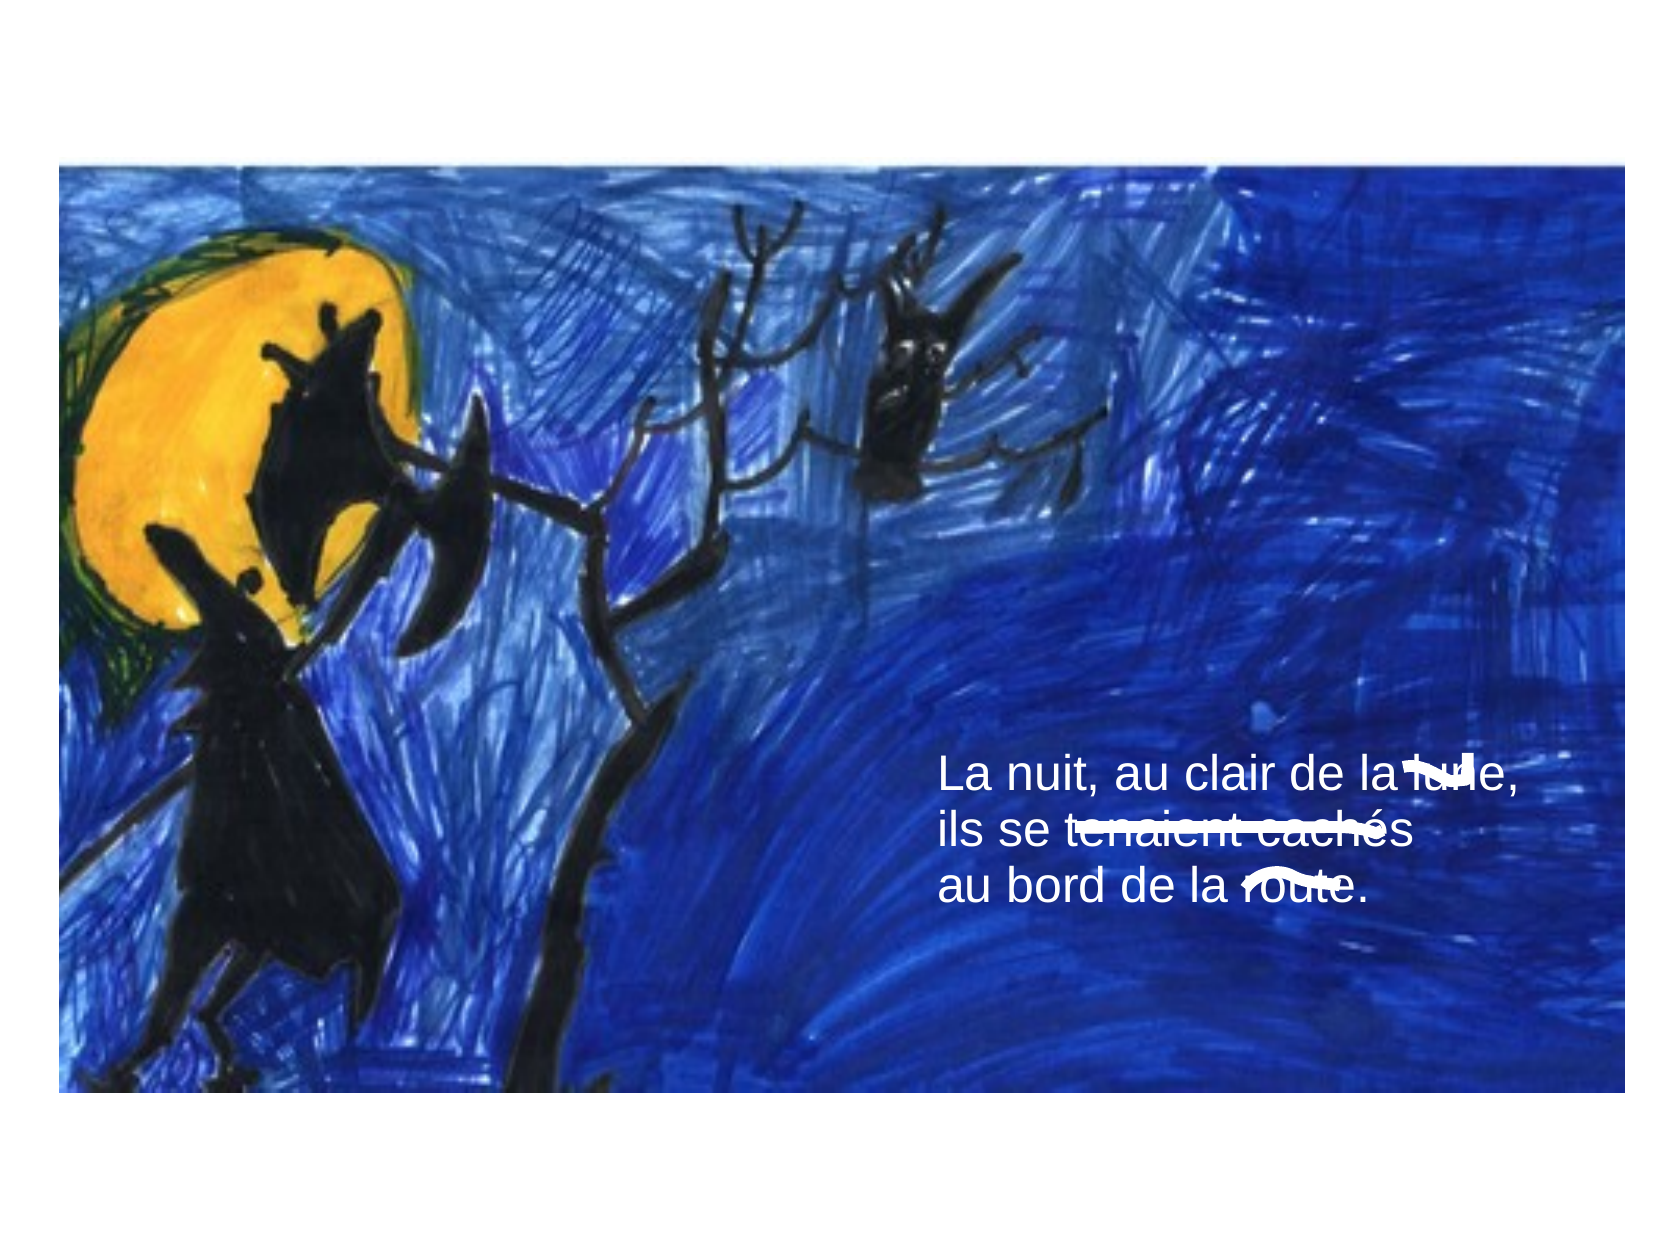

La nuit, au clair de la lune,
ils se tenaient cachés
au bord de la route.